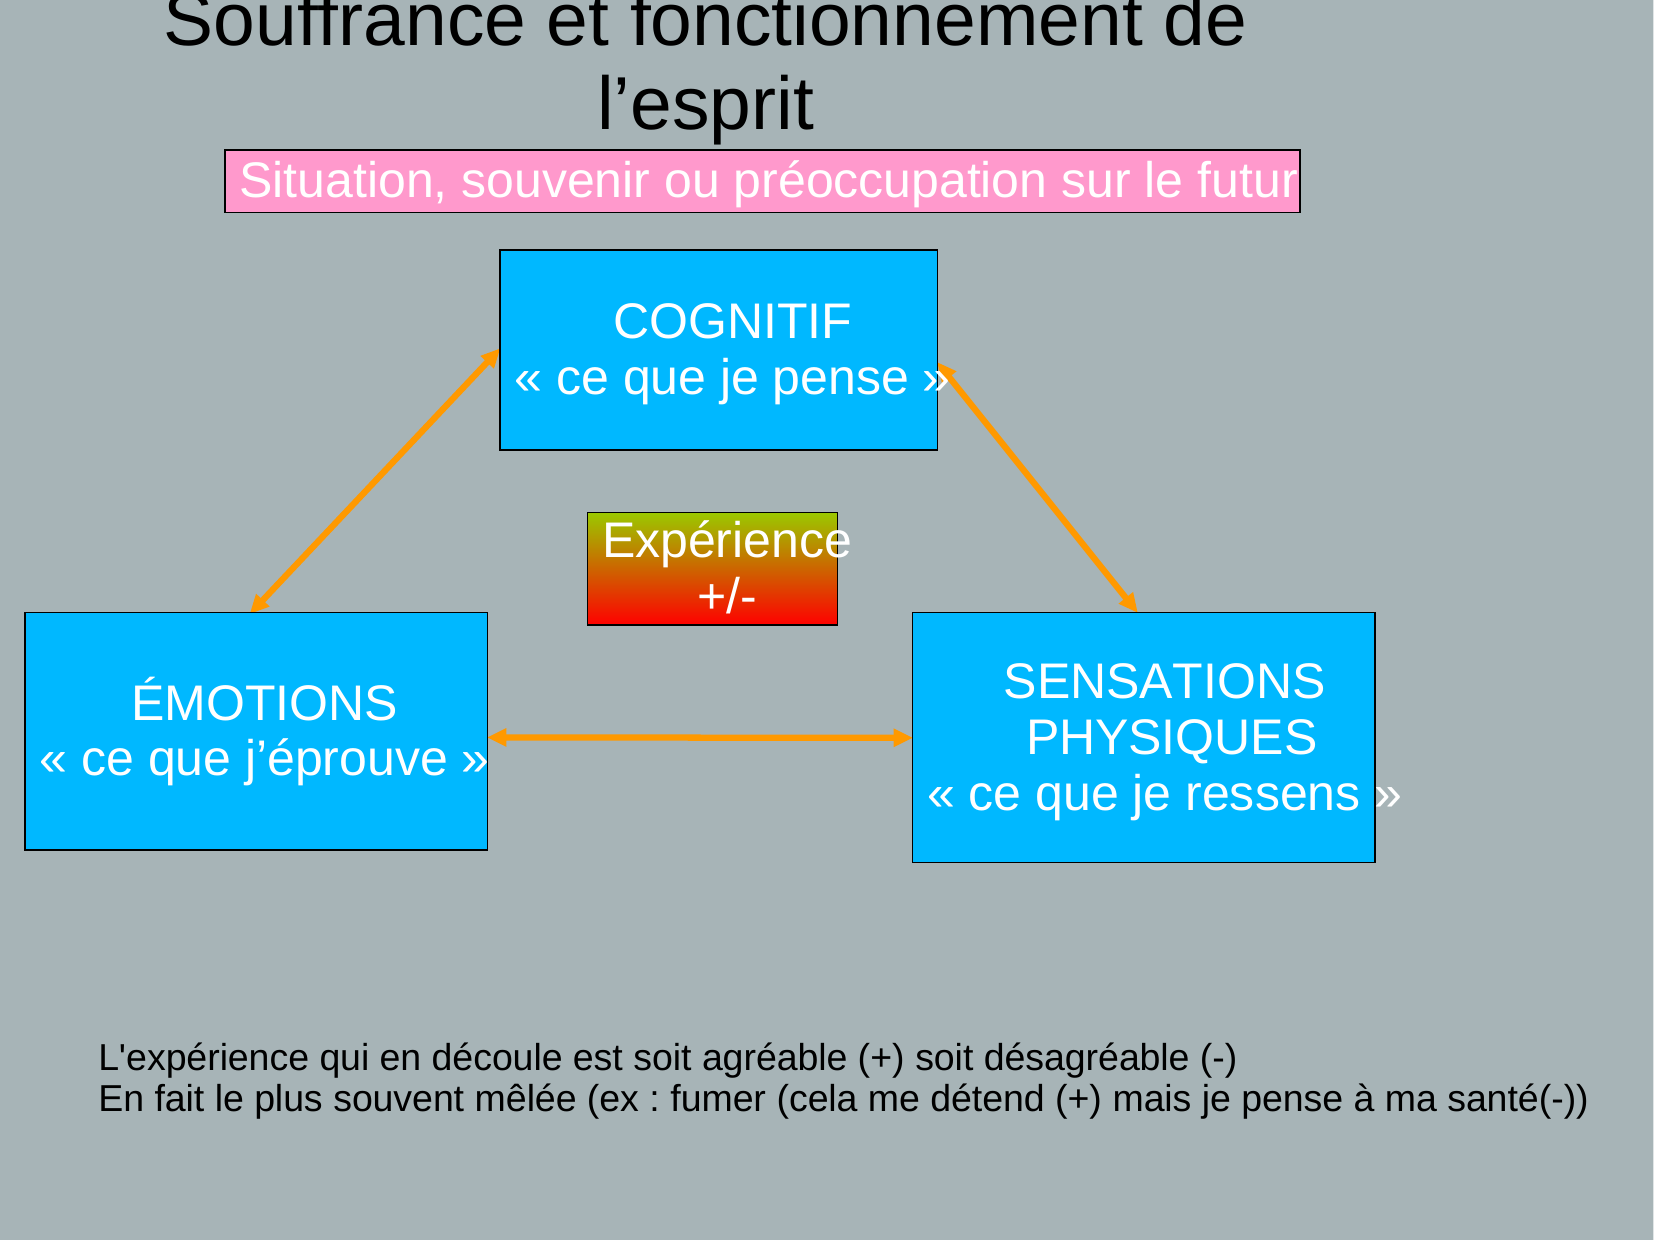

# Souffrance et fonctionnement de l’esprit
Situation, souvenir ou préoccupation sur le futur
COGNITIF
« ce que je pense »
Expérience
+/-
ÉMOTIONS
« ce que j’éprouve »
SENSATIONS
 PHYSIQUES
« ce que je ressens »
L'expérience qui en découle est soit agréable (+) soit désagréable (-)
En fait le plus souvent mêlée (ex : fumer (cela me détend (+) mais je pense à ma santé(-))